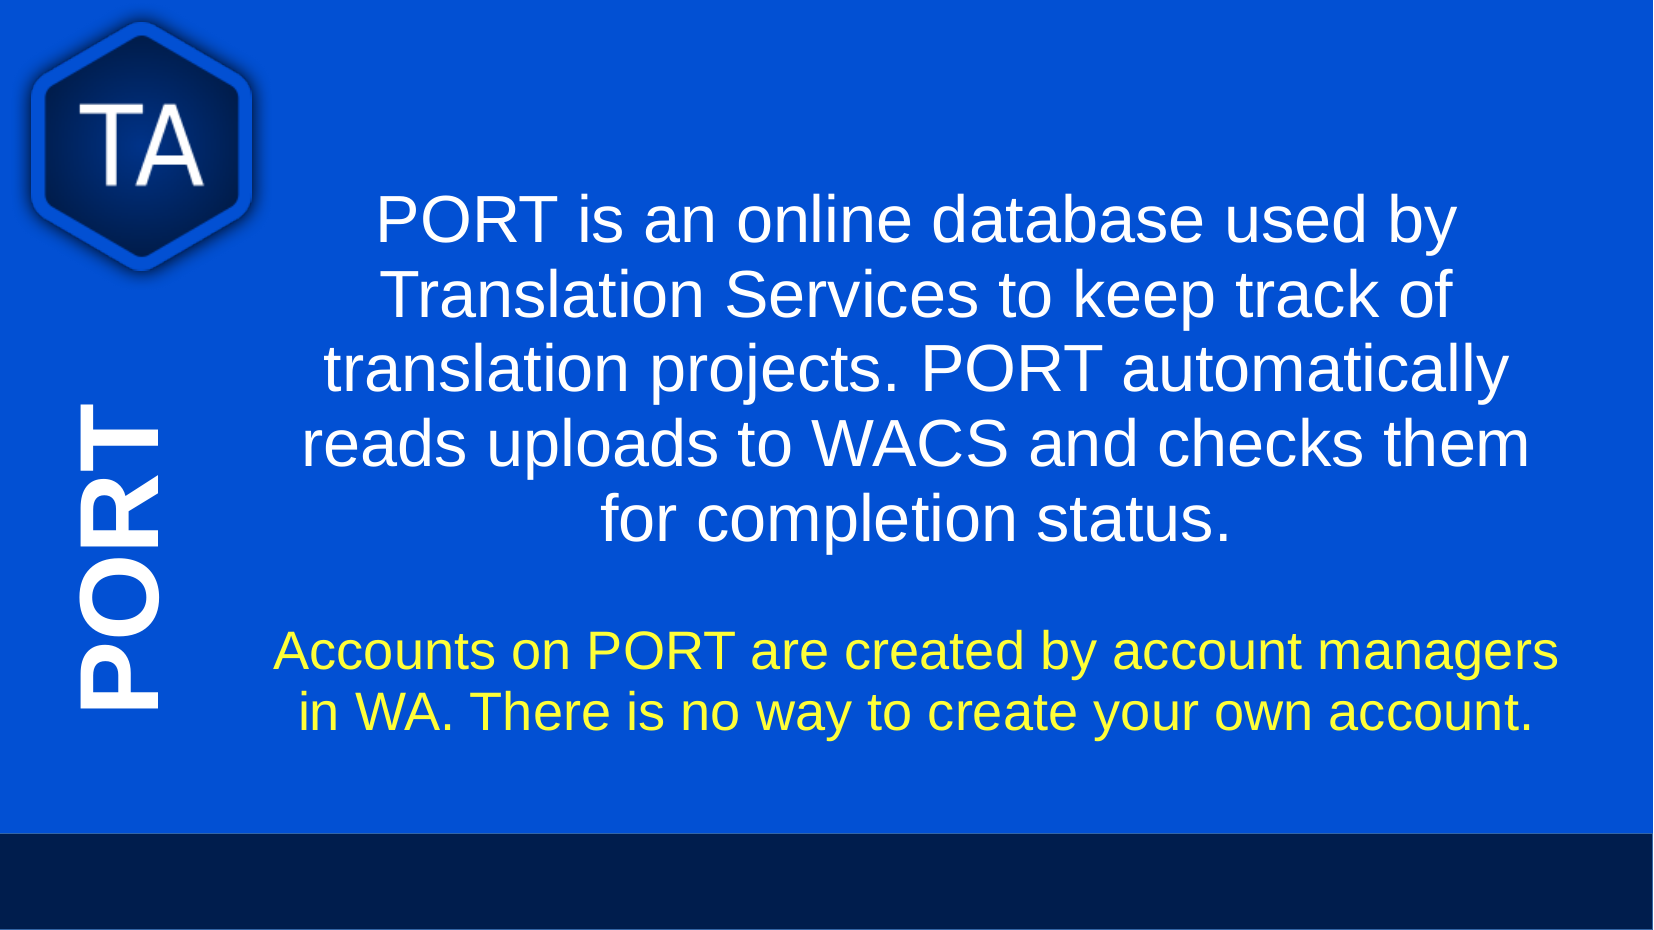

# PORT is an online database used by Translation Services to keep track of translation projects. PORT automatically reads uploads to WACS and checks them for completion status.
Accounts on PORT are created by account managers in WA. There is no way to create your own account.
PORT